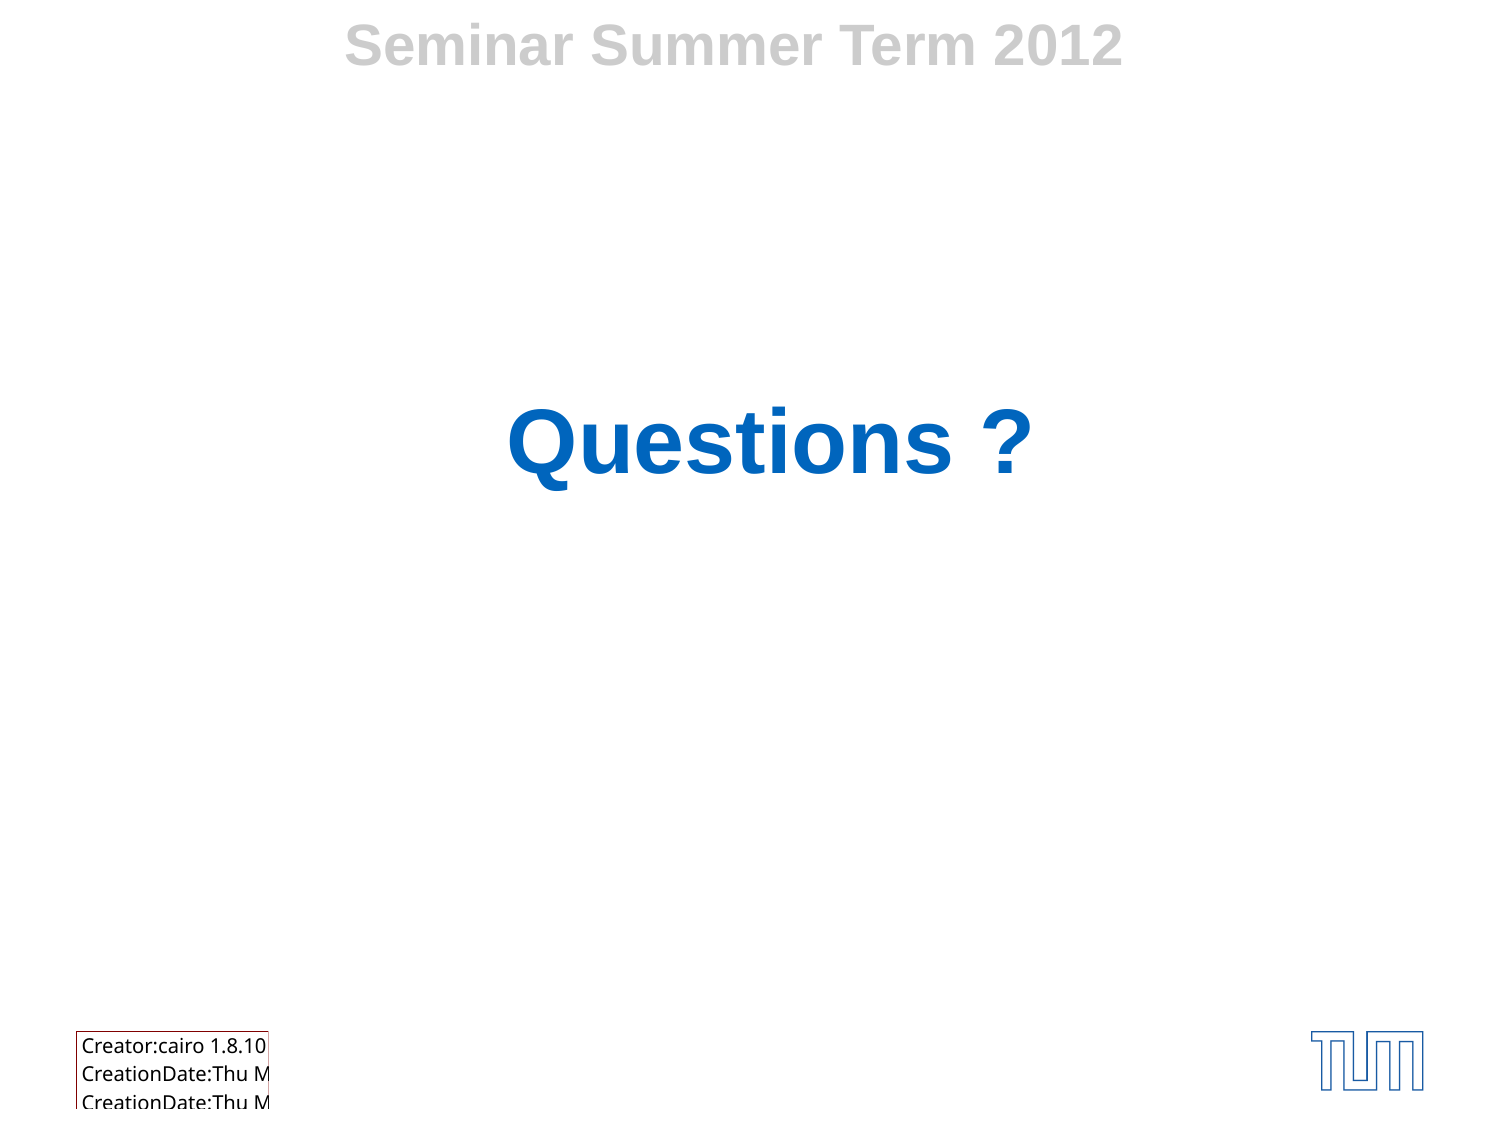

# Seminar Summer Term 2012
Questions ?